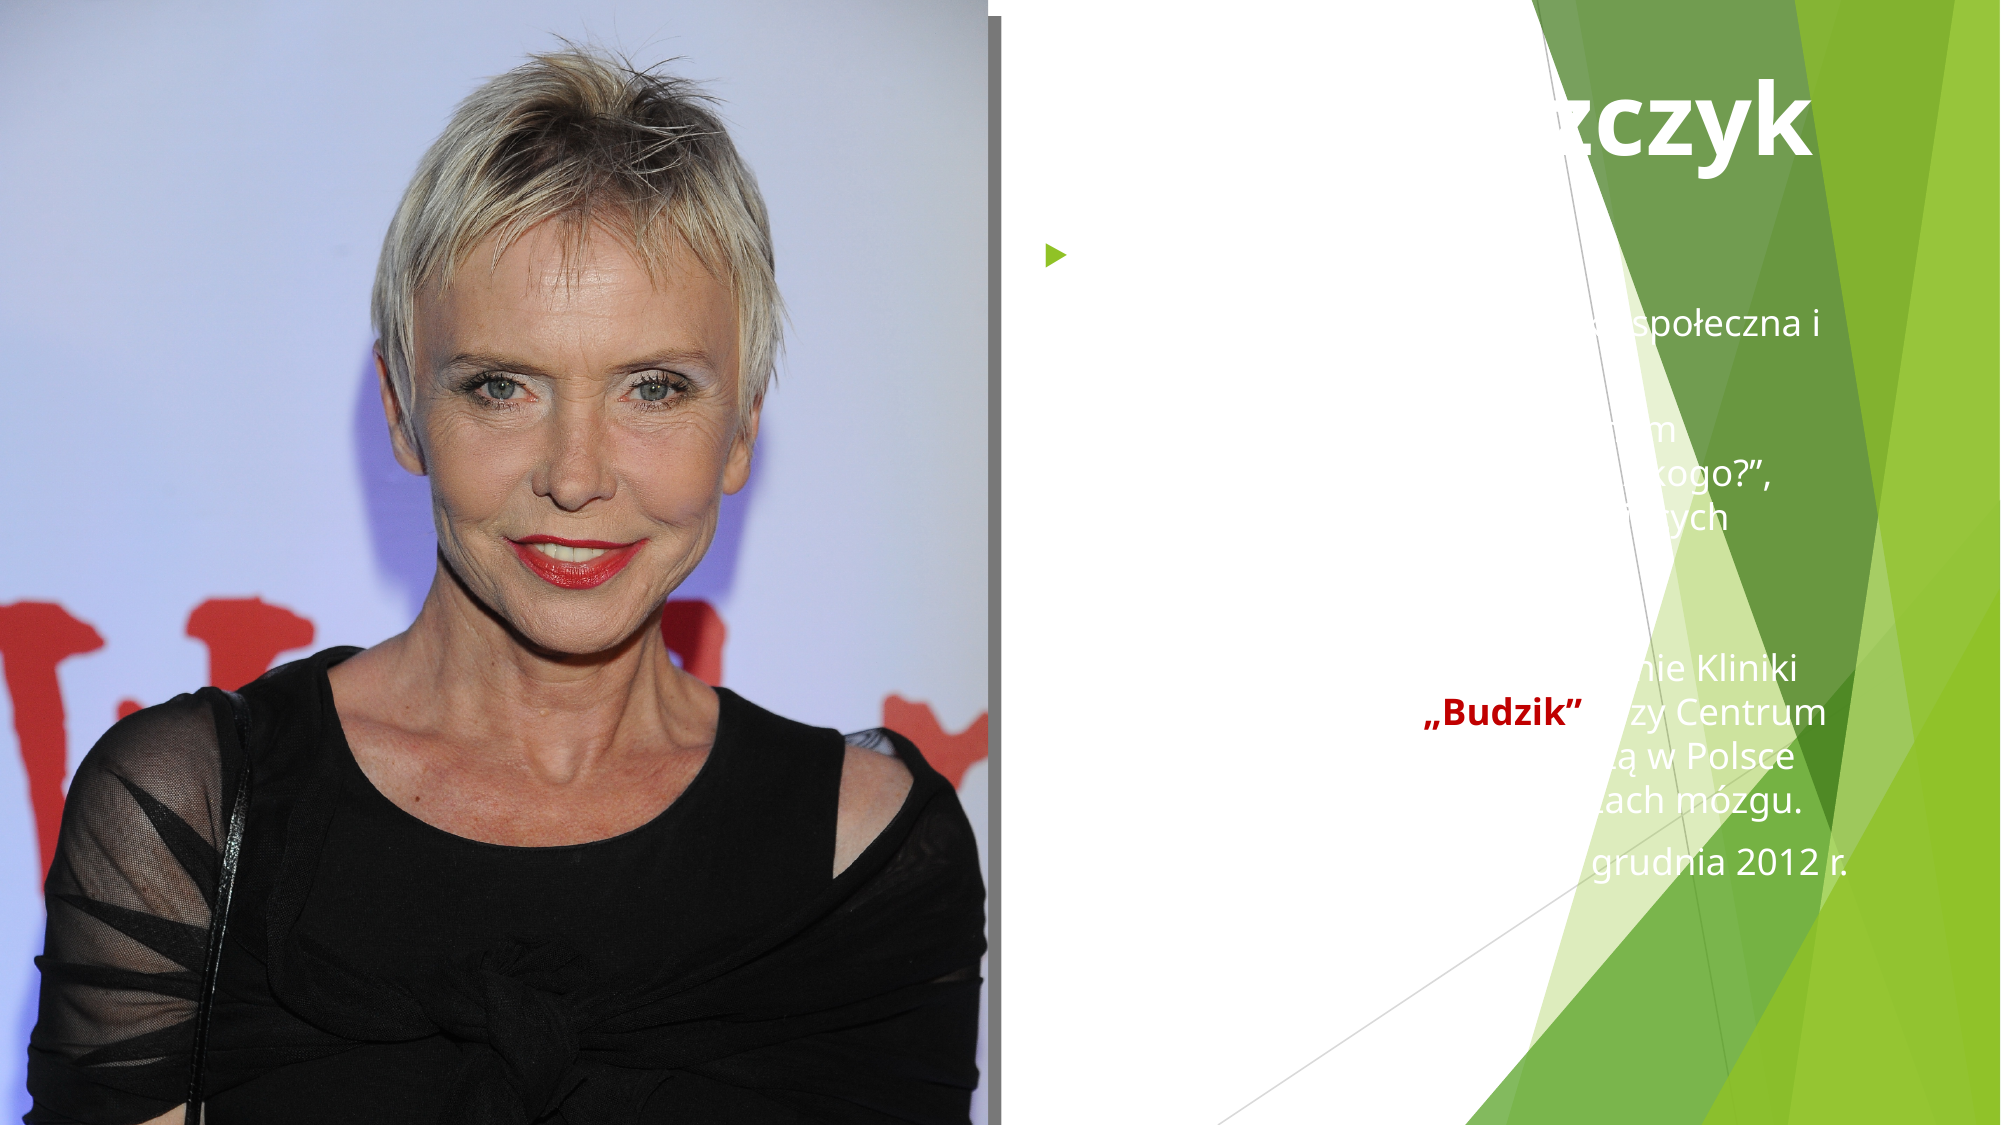

# Ewa Błaszczyk
polska aktorka teatralna
i filmowa, piosenkarka, działaczka społeczna i charytatywna.
W 2002 wraz z księdzem Wojciechem Drozdowiczem założyła fundację „Akogo?”, działającą na rzecz dzieci wymagających rehabilitacji po ciężkich urazach neurologicznych.
Jednym z jej celów było wybudowanie Kliniki Neurorehabilitacyjnej „Budzik” przy Centrum Zdrowia Dziecka, będącej pierwszą w Polsce kliniką dla dzieci po ciężkich urazach mózgu.
Otwarcie kliniki miało miejsce 7 grudnia 2012 r.